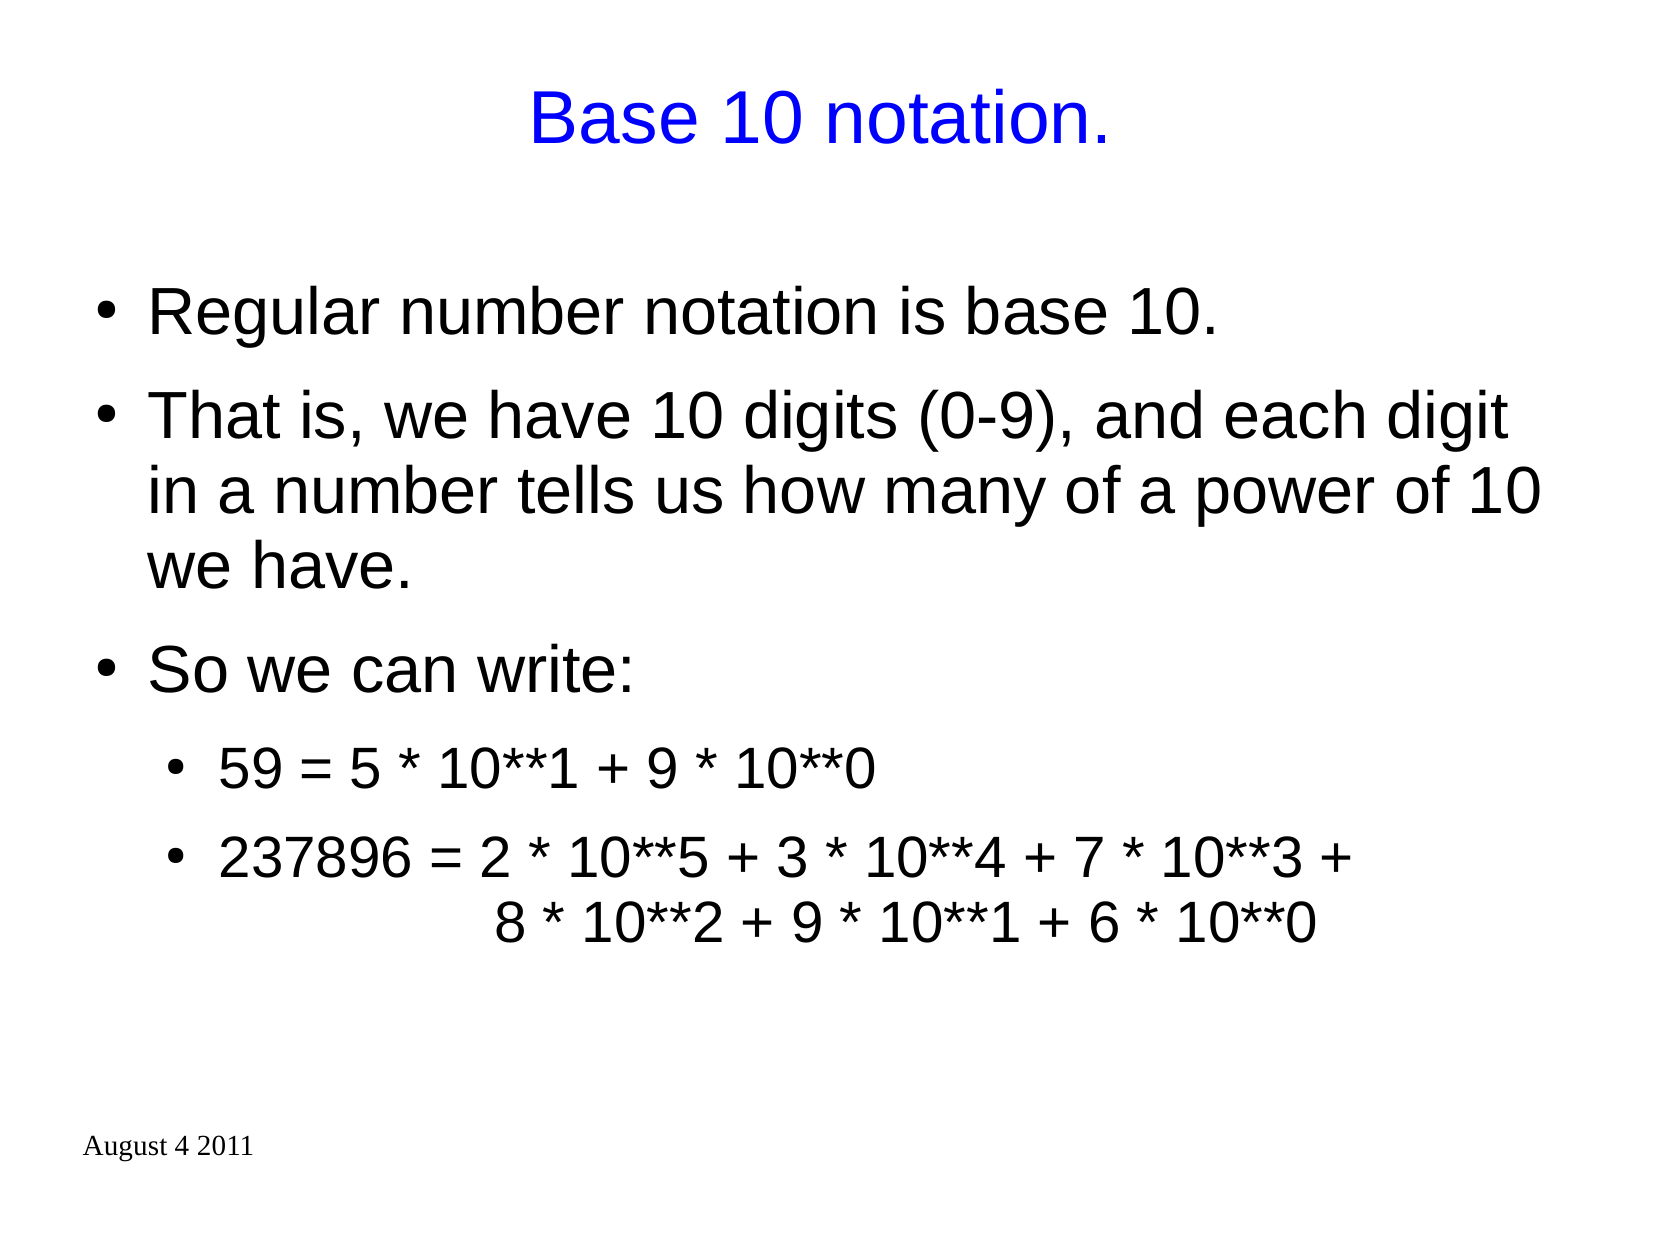

# Base 10 notation.
Regular number notation is base 10.
That is, we have 10 digits (0-9), and each digit in a number tells us how many of a power of 10 we have.
So we can write:
59 = 5 * 10**1 + 9 * 10**0
237896 = 2 * 10**5 + 3 * 10**4 + 7 * 10**3 + 8 * 10**2 + 9 * 10**1 + 6 * 10**0
August 4 2011